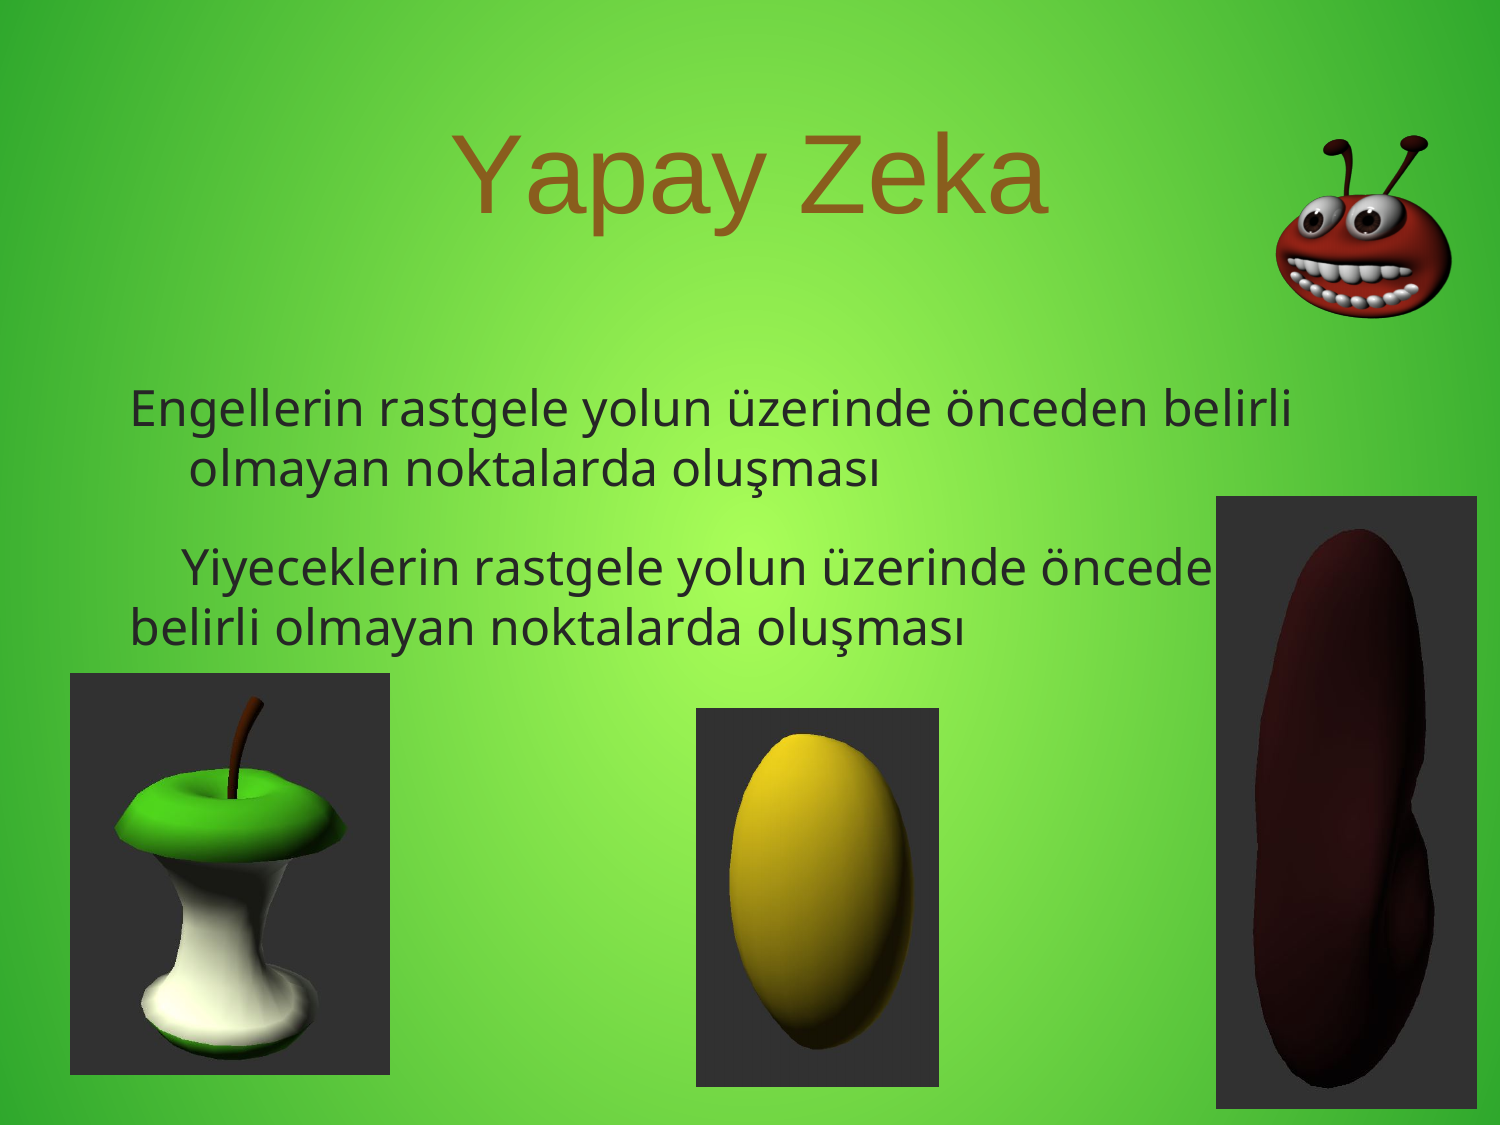

Yapay Zeka
Engellerin rastgele yolun üzerinde önceden belirli olmayan noktalarda oluşması
 Yiyeceklerin rastgele yolun üzerinde önceden belirli olmayan noktalarda oluşması